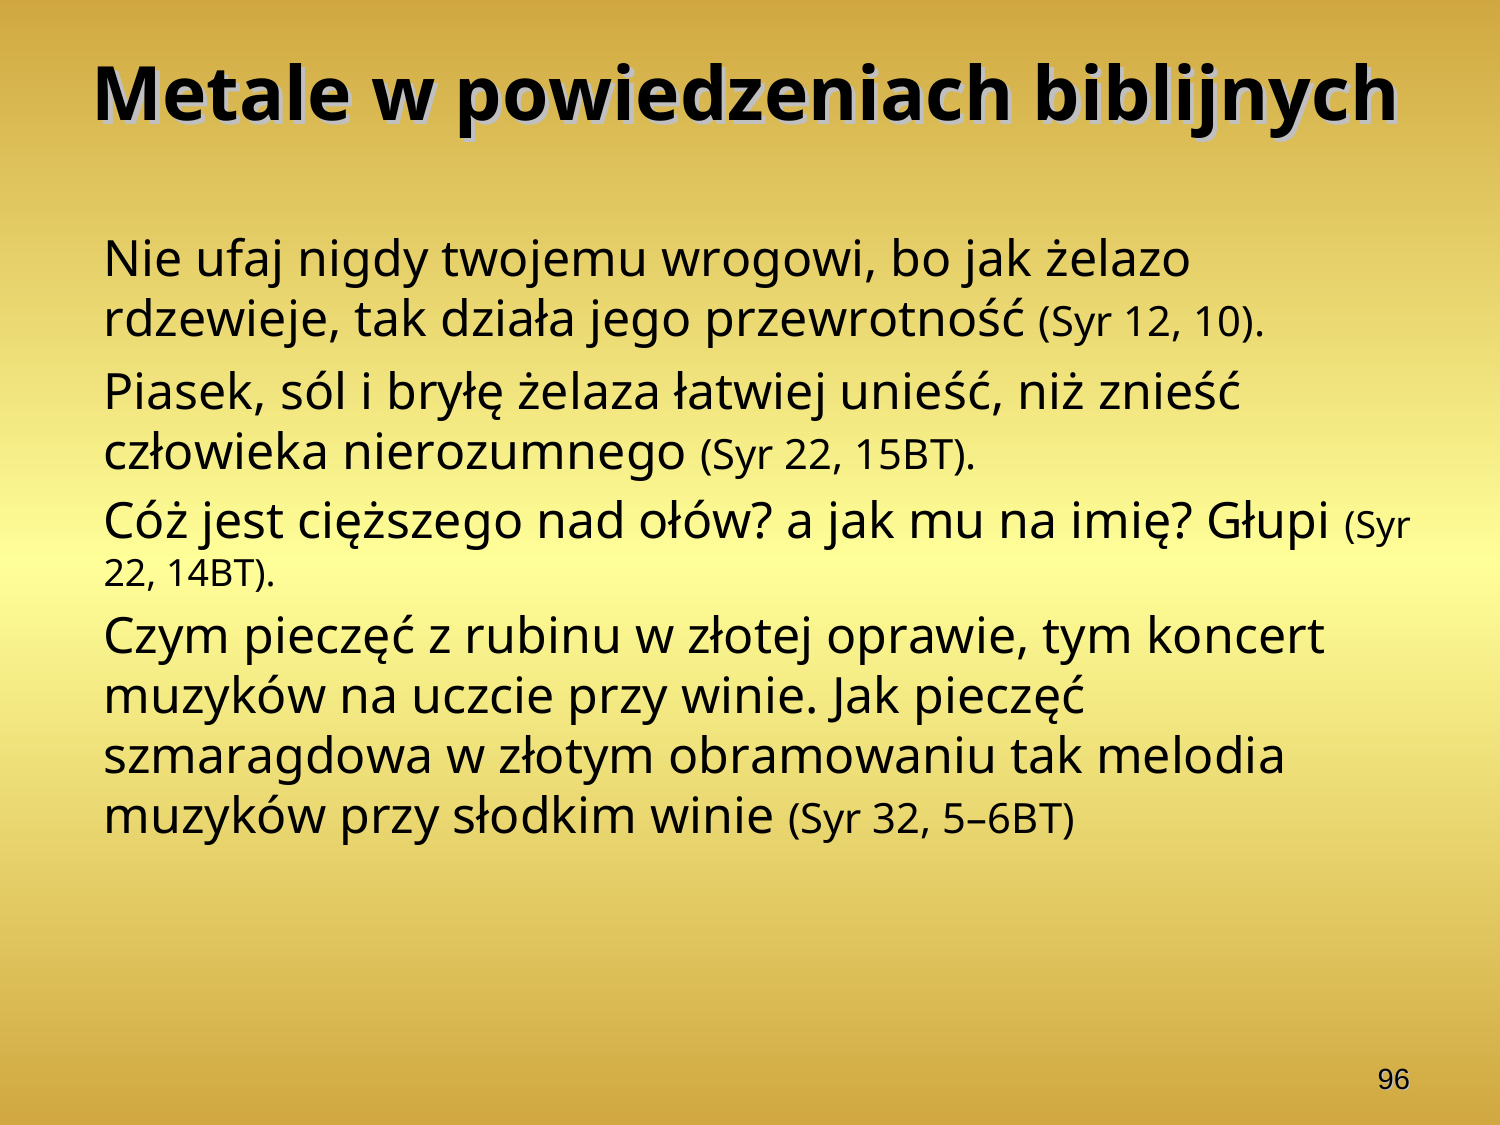

# Metale w powiedzeniach biblijnych
Nie ufaj nigdy twojemu wrogowi, bo jak żelazo rdzewieje, tak działa jego prze­wrotność (Syr 12, 10).
Piasek, sól i bryłę żelaza łatwiej unieść, niż znieść człowieka nierozumnego (Syr 22, 15BT).
Cóż jest cięższego nad ołów? a jak mu na imię? Głupi (Syr 22, 14BT).
Czym pieczęć z rubinu w złotej oprawie, tym koncert muzyków na uczcie przy winie. Jak pieczęć szmaragdowa w złotym obramowaniu tak melodia muzy­ków przy słodkim winie (Syr 32, 5–6BT)